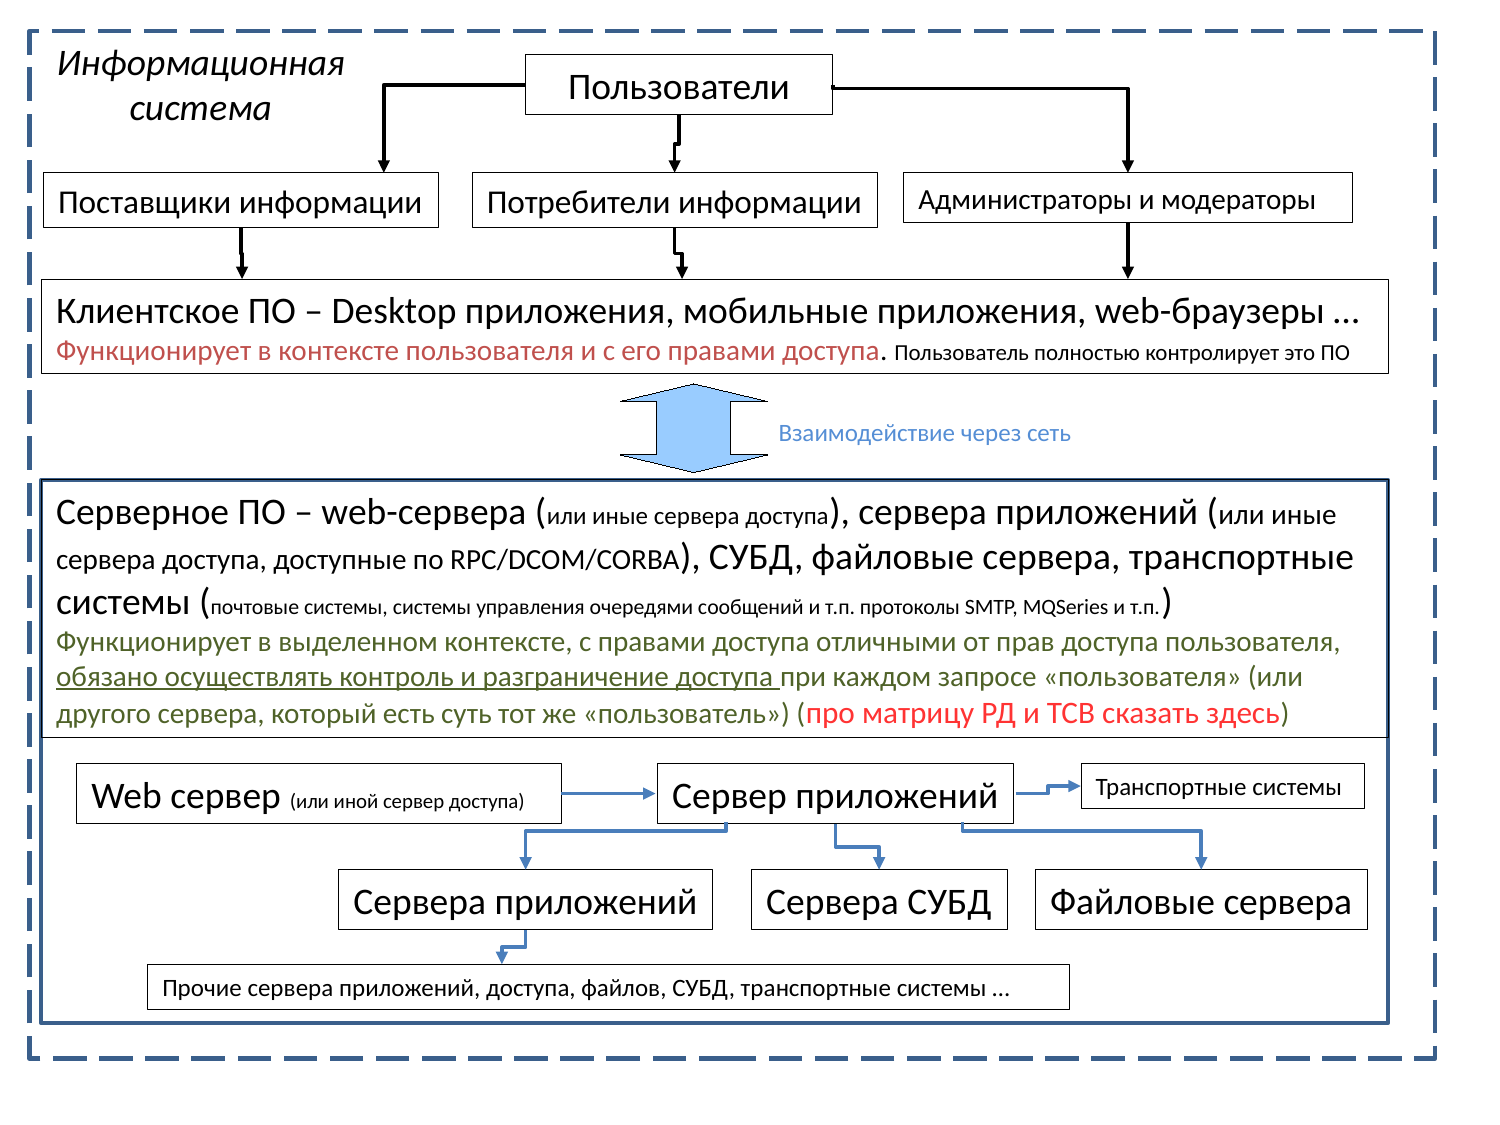

Информационная
система
Пользователи
Поставщики информации
Потребители информации
Администраторы и модераторы
Клиентское ПО – Desktop приложения, мобильные приложения, web-браузеры …
Функционирует в контексте пользователя и с его правами доступа. Пользователь полностью контролирует это ПО
Взаимодействие через сеть
Серверное ПО – web-сервера (или иные сервера доступа), сервера приложений (или иные сервера доступа, доступные по RPC/DCOM/CORBA), СУБД, файловые сервера, транспортные системы (почтовые системы, системы управления очередями сообщений и т.п. протоколы SMTP, MQSeries и т.п.)
Функционирует в выделенном контексте, с правами доступа отличными от прав доступа пользователя, обязано осуществлять контроль и разграничение доступа при каждом запросе «пользователя» (или другого сервера, который есть суть тот же «пользователь») (про матрицу РД и TCB сказать здесь)
Web сервер (или иной сервер доступа)
Сервер приложений
Транспортные системы
Сервера приложений
Сервера СУБД
Файловые сервера
Прочие сервера приложений, доступа, файлов, СУБД, транспортные системы …